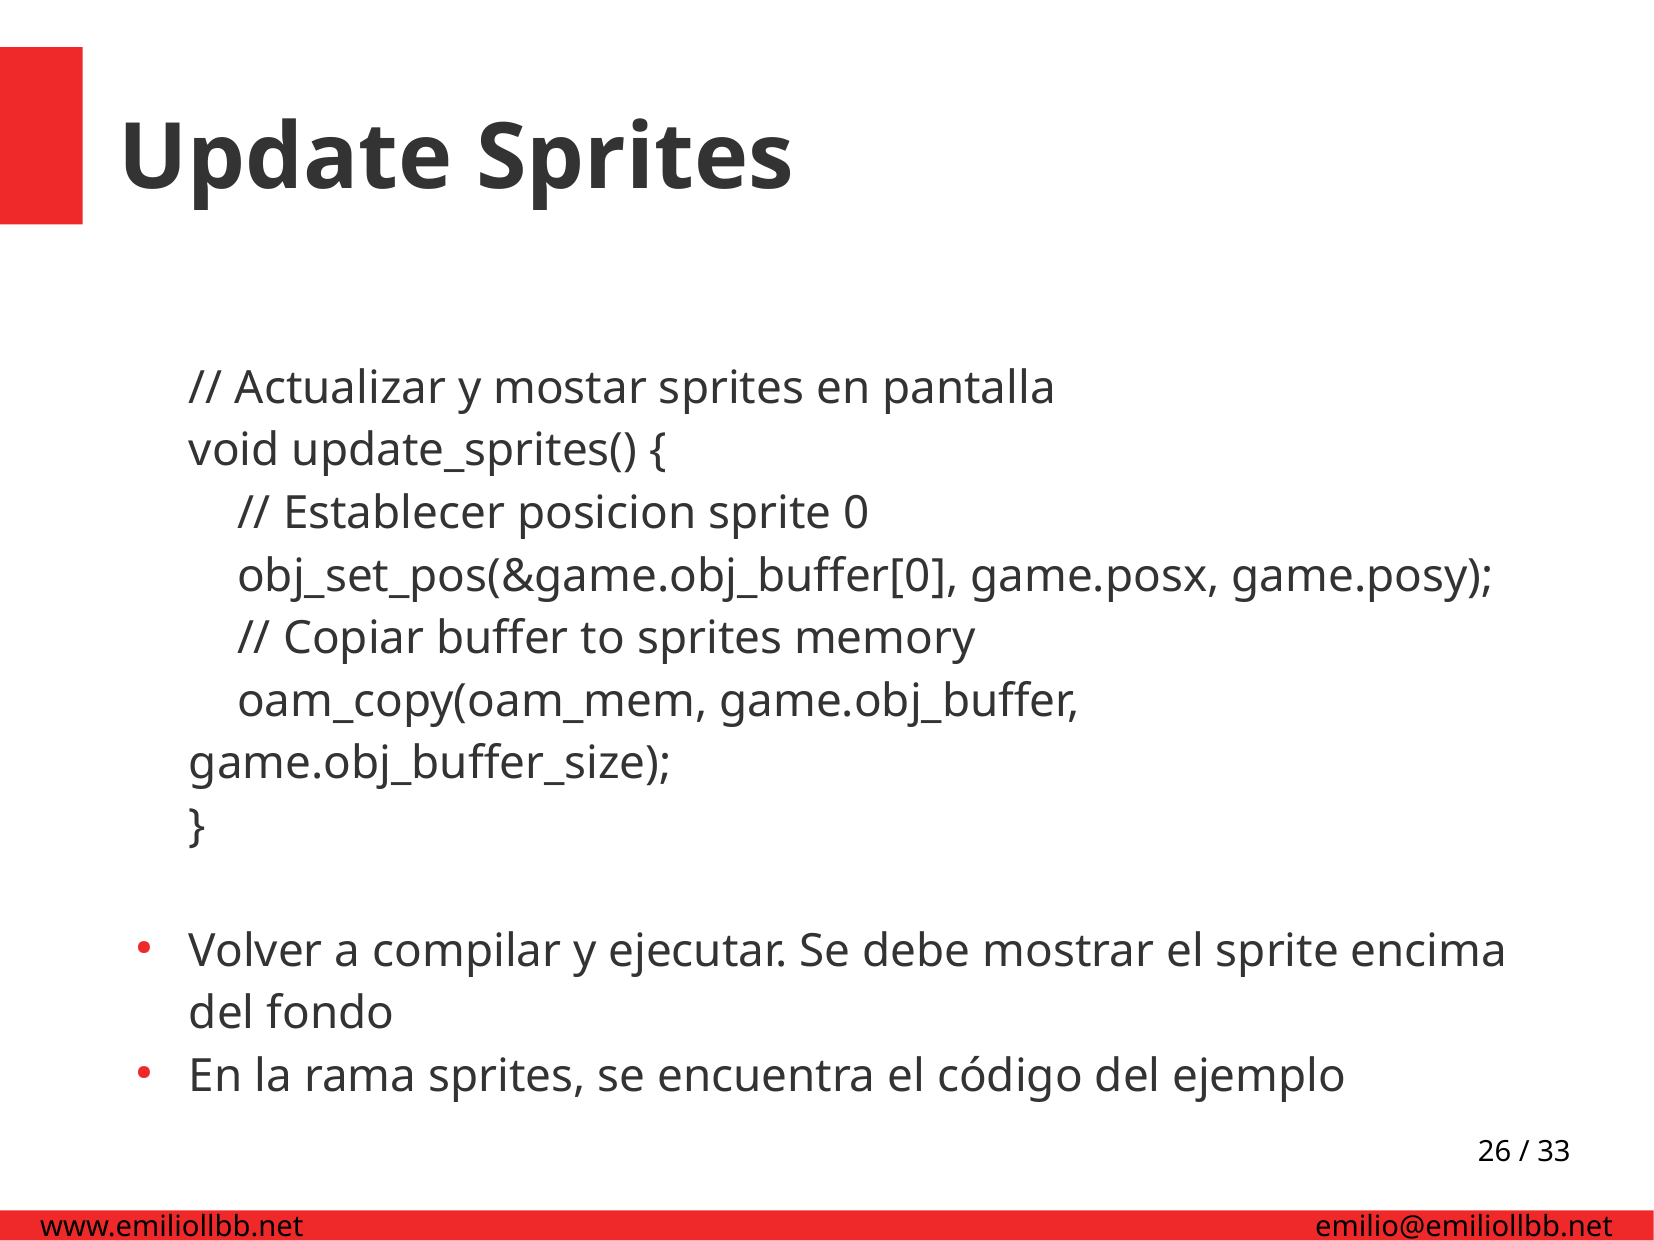

# Update Sprites
// Actualizar y mostar sprites en pantalla
void update_sprites() {
 // Establecer posicion sprite 0
 obj_set_pos(&game.obj_buffer[0], game.posx, game.posy);
 // Copiar buffer to sprites memory
 oam_copy(oam_mem, game.obj_buffer, game.obj_buffer_size);
}
Volver a compilar y ejecutar. Se debe mostrar el sprite encima del fondo
En la rama sprites, se encuentra el código del ejemplo
26